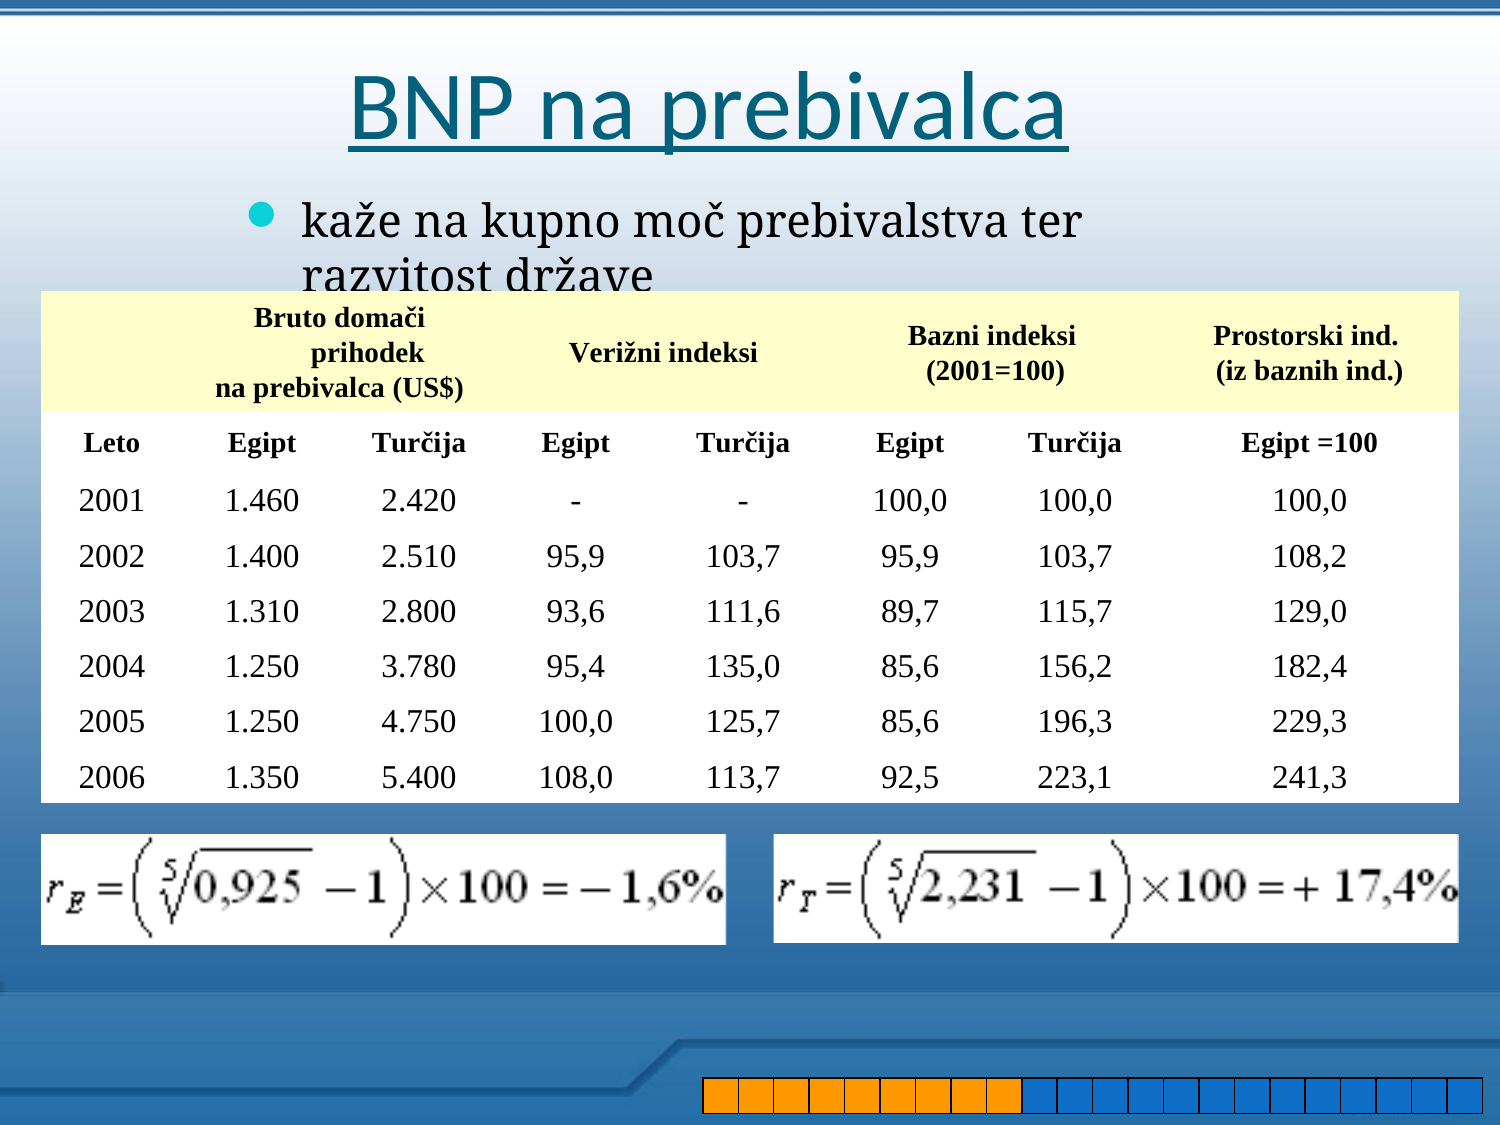

# BNP na prebivalca
kaže na kupno moč prebivalstva ter razvitost države
| | Bruto domači prihodek na prebivalca (US$) | | Verižni indeksi | | Bazni indeksi (2001=100) | | Prostorski ind. (iz baznih ind.) |
| --- | --- | --- | --- | --- | --- | --- | --- |
| Leto | Egipt | Turčija | Egipt | Turčija | Egipt | Turčija | Egipt =100 |
| 2001 | 1.460 | 2.420 | - | - | 100,0 | 100,0 | 100,0 |
| 2002 | 1.400 | 2.510 | 95,9 | 103,7 | 95,9 | 103,7 | 108,2 |
| 2003 | 1.310 | 2.800 | 93,6 | 111,6 | 89,7 | 115,7 | 129,0 |
| 2004 | 1.250 | 3.780 | 95,4 | 135,0 | 85,6 | 156,2 | 182,4 |
| 2005 | 1.250 | 4.750 | 100,0 | 125,7 | 85,6 | 196,3 | 229,3 |
| 2006 | 1.350 | 5.400 | 108,0 | 113,7 | 92,5 | 223,1 | 241,3 |